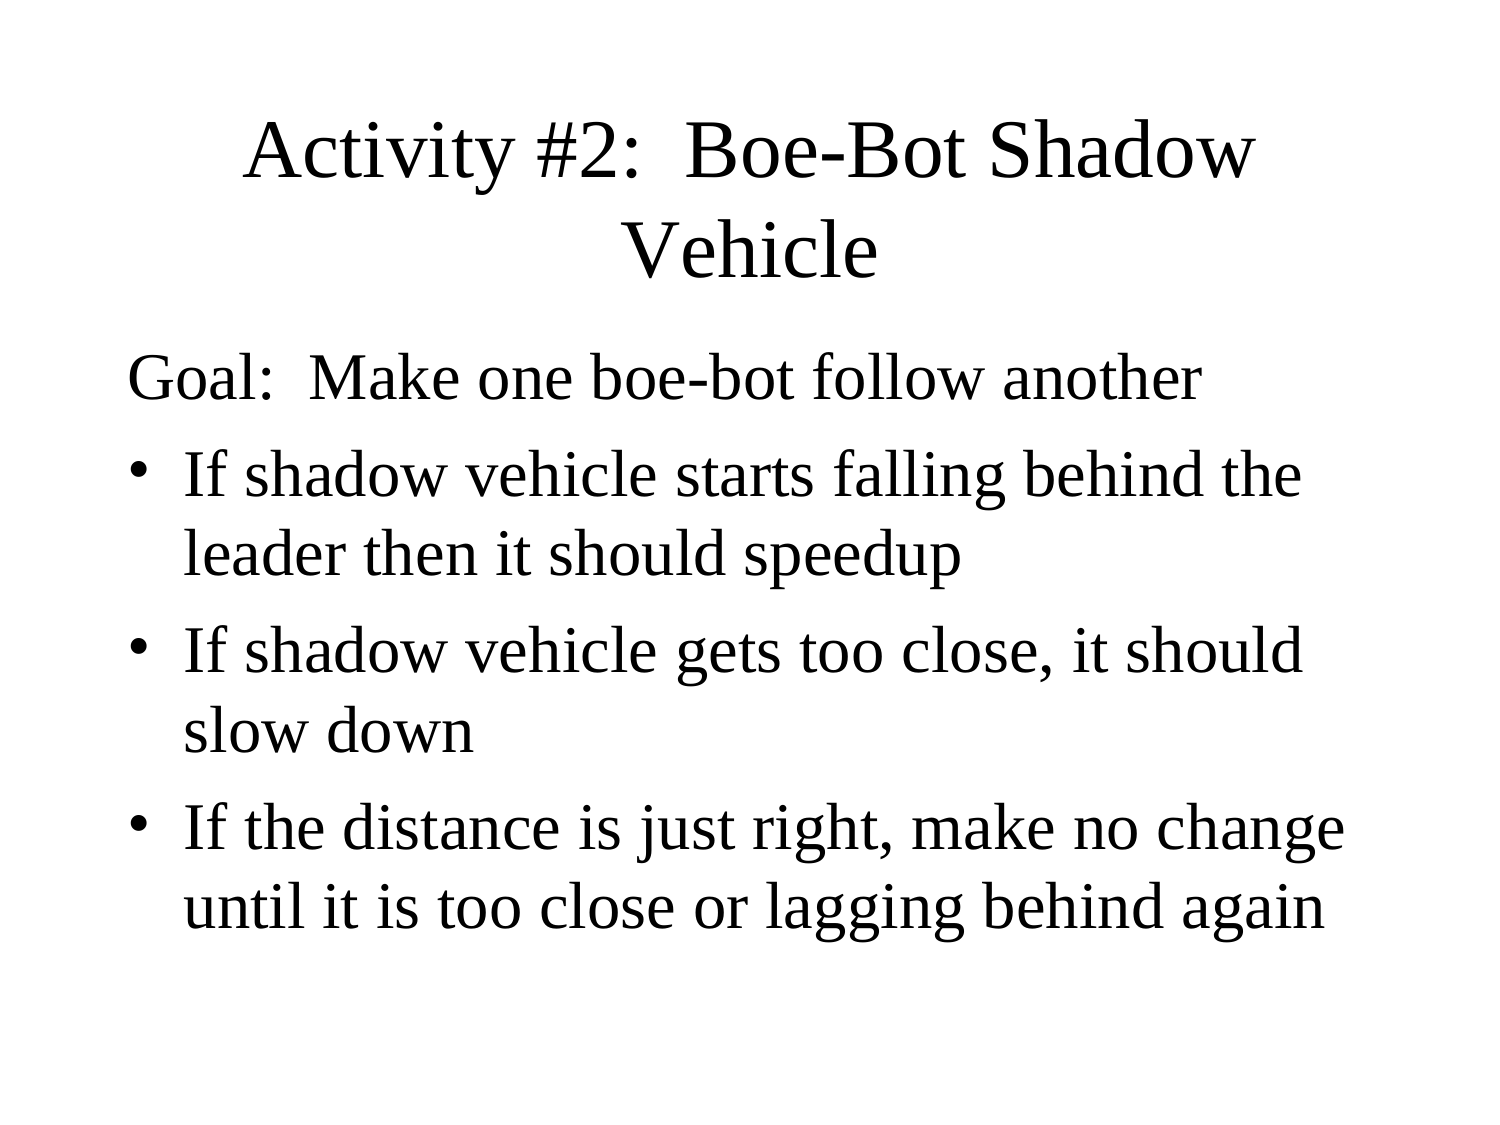

# Activity #2: Boe-Bot Shadow Vehicle
Goal: Make one boe-bot follow another
If shadow vehicle starts falling behind the leader then it should speedup
If shadow vehicle gets too close, it should slow down
If the distance is just right, make no change until it is too close or lagging behind again